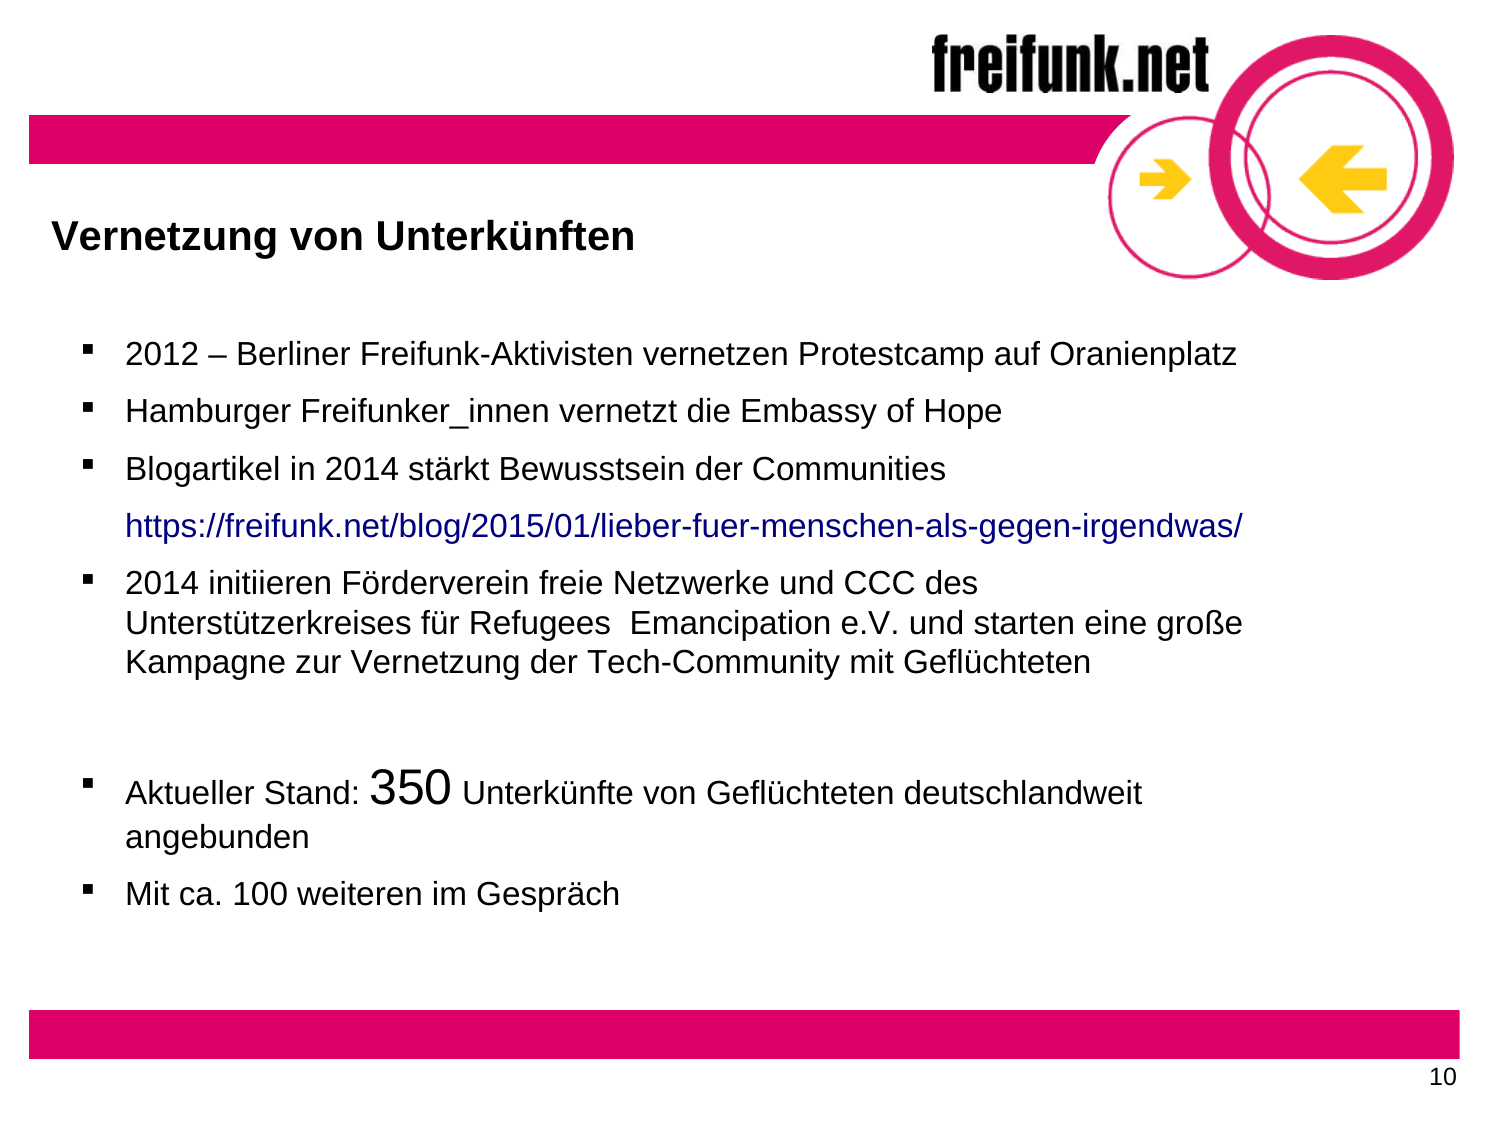

Vernetzung von Unterkünften
2012 – Berliner Freifunk-Aktivisten vernetzen Protestcamp auf Oranienplatz
Hamburger Freifunker_innen vernetzt die Embassy of Hope
Blogartikel in 2014 stärkt Bewusstsein der Communities
https://freifunk.net/blog/2015/01/lieber-fuer-menschen-als-gegen-irgendwas/
2014 initiieren Förderverein freie Netzwerke und CCC des Unterstützerkreises für Refugees Emancipation e.V. und starten eine große Kampagne zur Vernetzung der Tech-Community mit Geflüchteten
Aktueller Stand: 350 Unterkünfte von Geflüchteten deutschlandweit angebunden
Mit ca. 100 weiteren im Gespräch
10